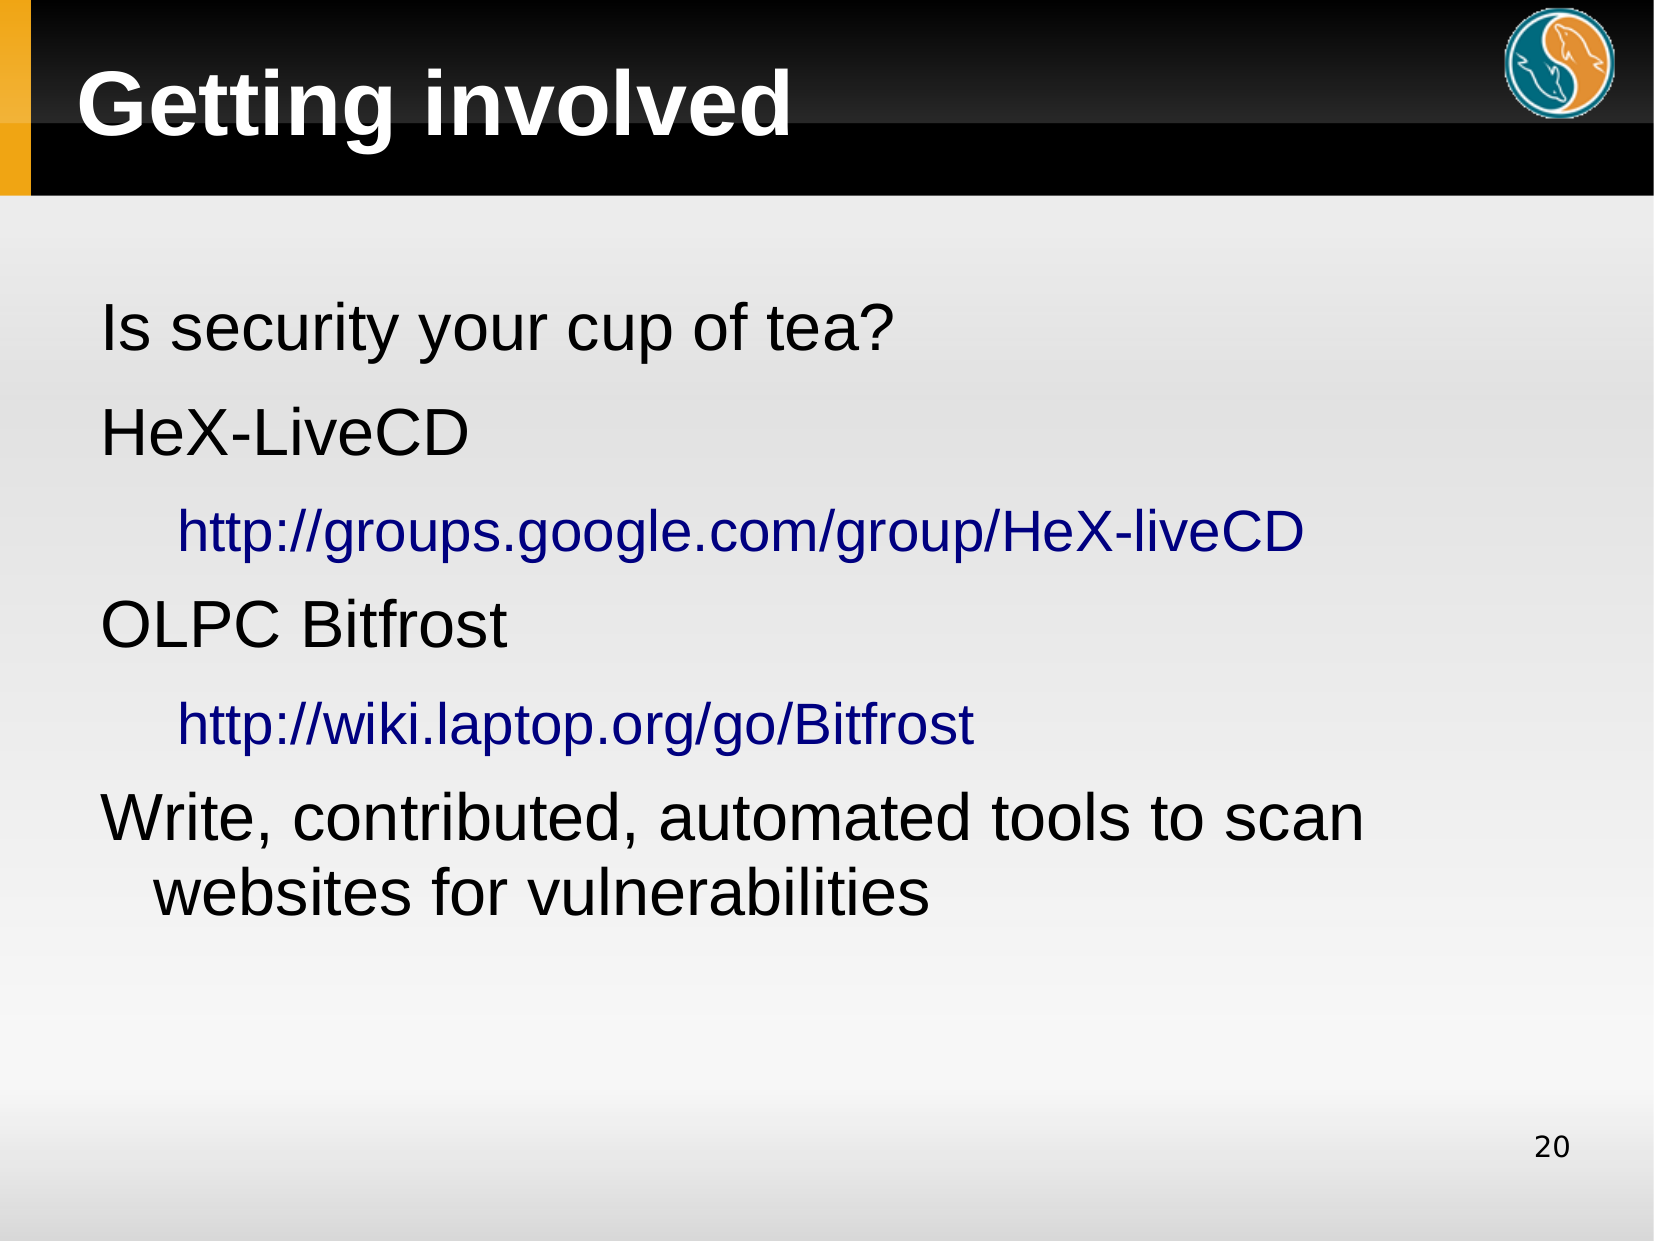

# Getting involved
Is security your cup of tea?
HeX-LiveCD
http://groups.google.com/group/HeX-liveCD
OLPC Bitfrost
http://wiki.laptop.org/go/Bitfrost
Write, contributed, automated tools to scan websites for vulnerabilities
20